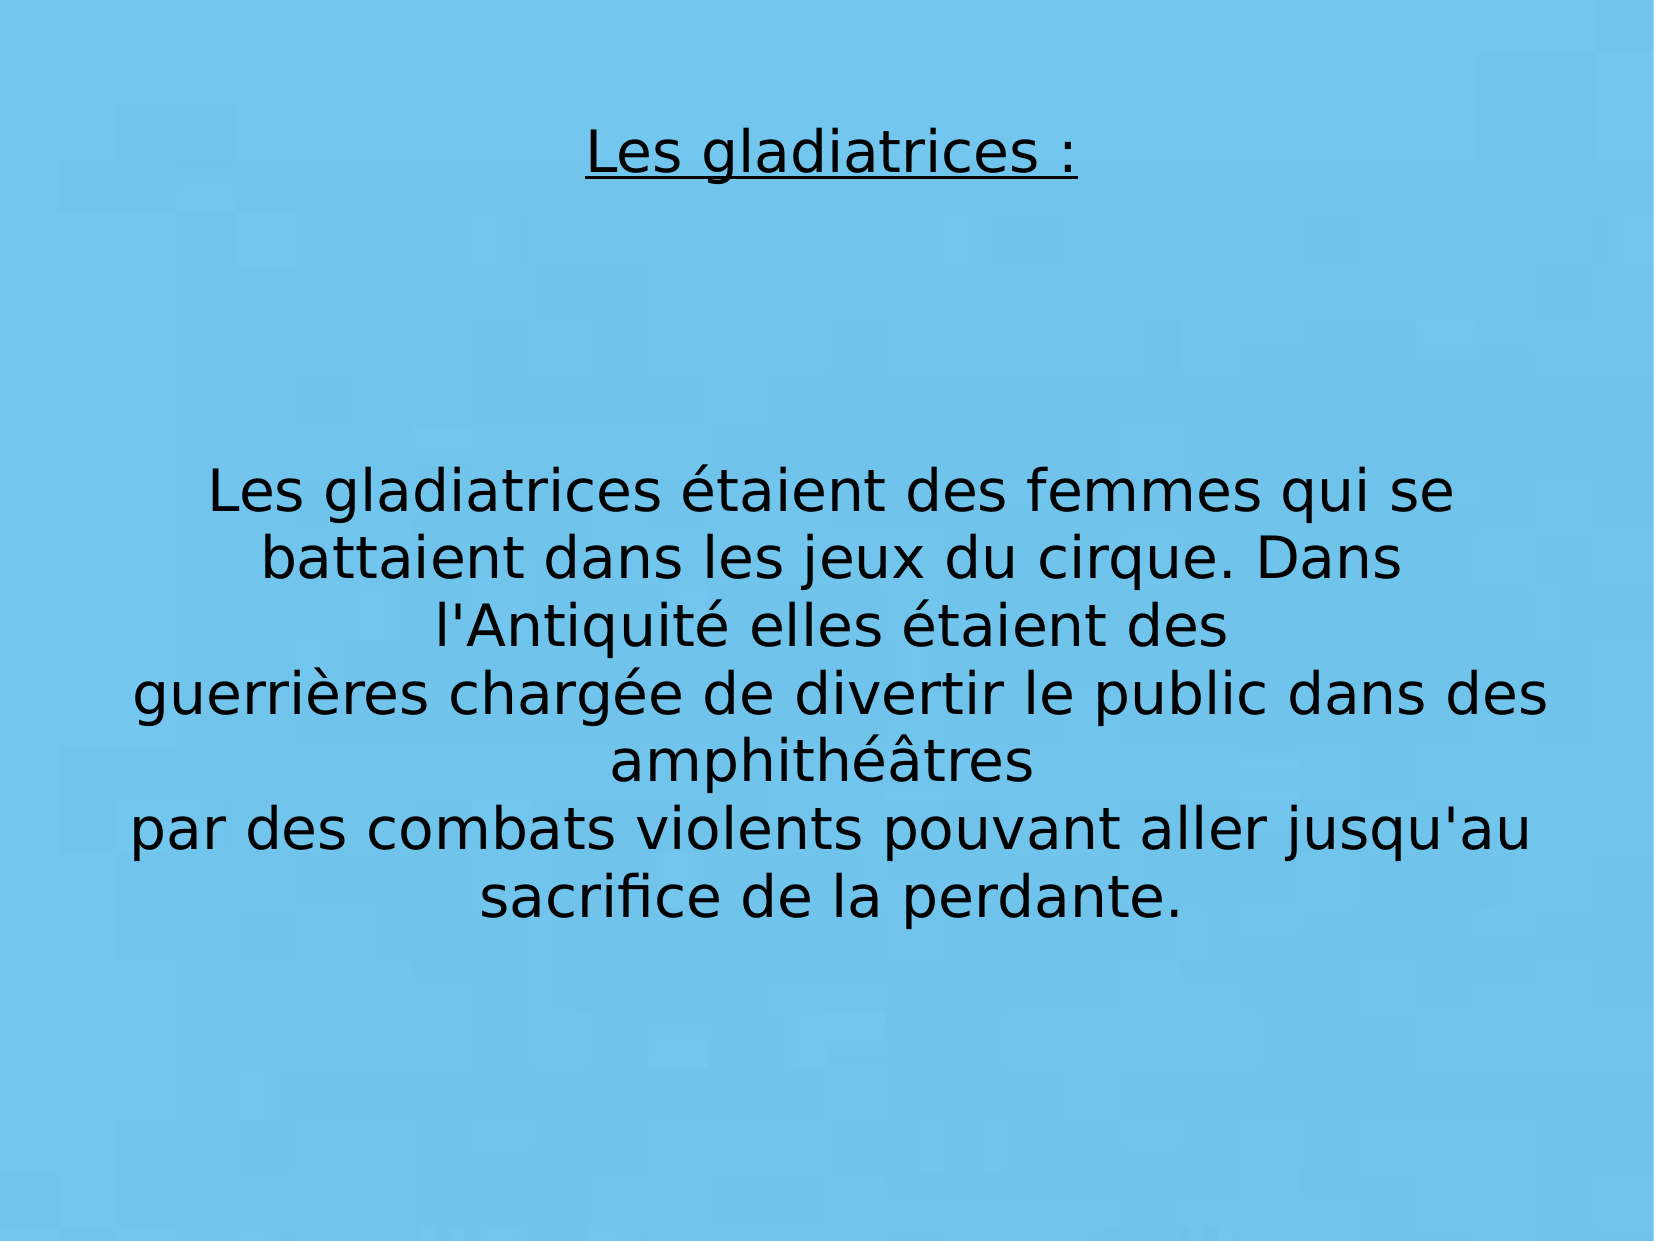

Les gladiatrices :
Les gladiatrices étaient des femmes qui se battaient dans les jeux du cirque. Dans l'Antiquité elles étaient des
 guerrières chargée de divertir le public dans des amphithéâtres
 par des combats violents pouvant aller jusqu'au
sacrifice de la perdante.
#